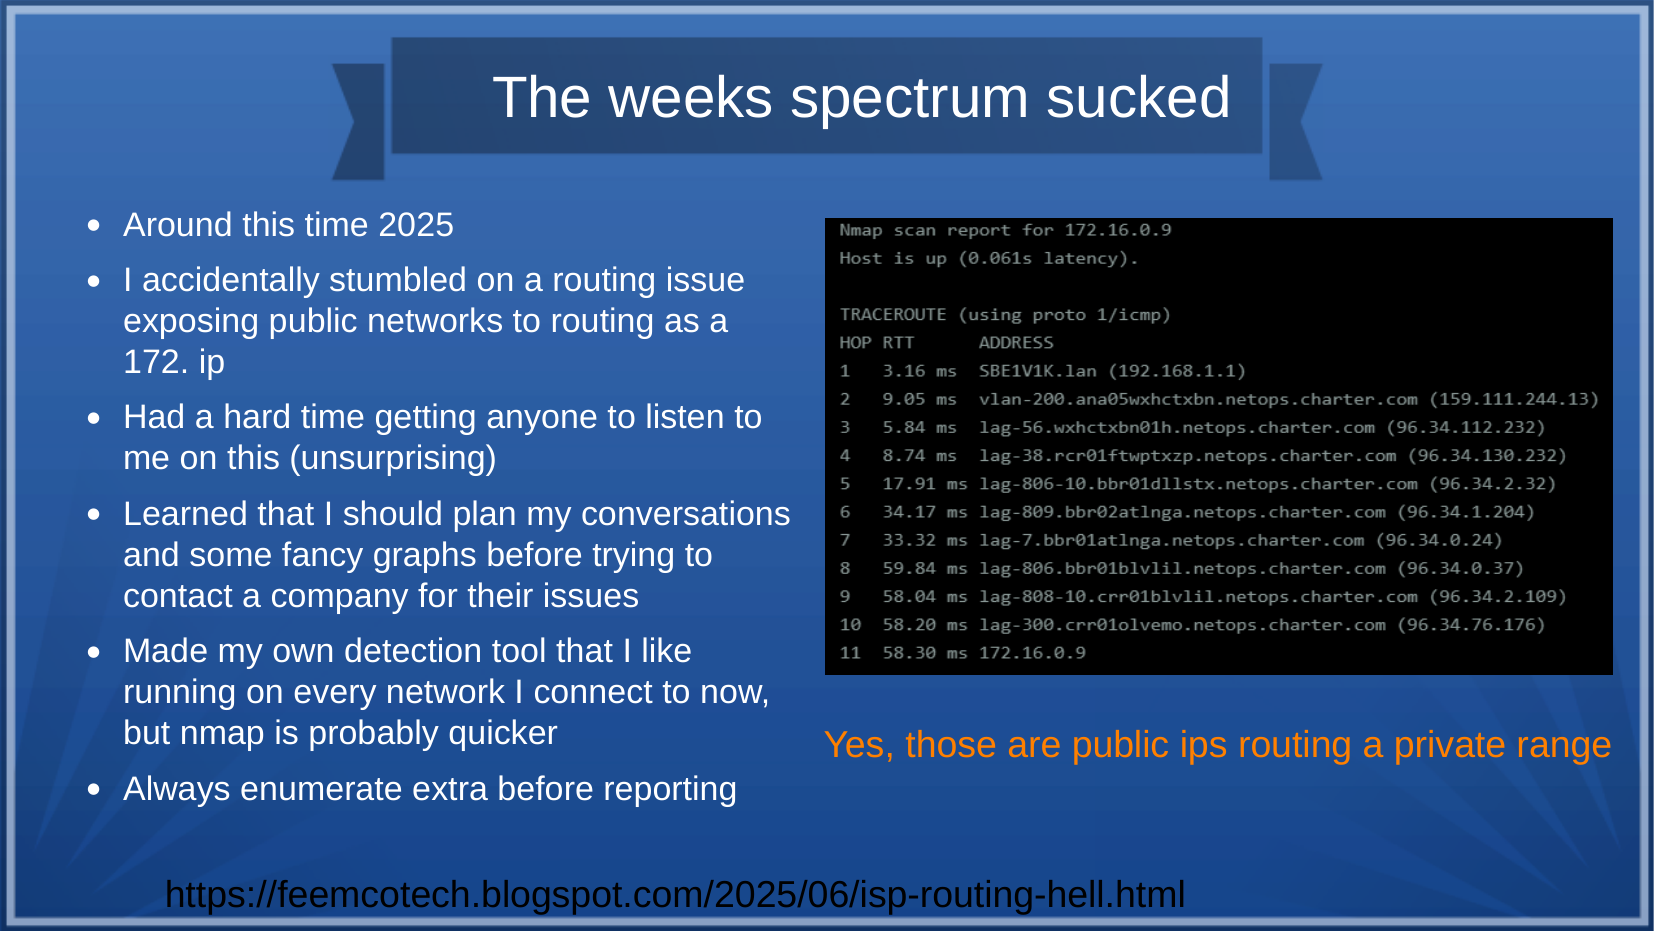

# The weeks spectrum sucked
Around this time 2025
I accidentally stumbled on a routing issue exposing public networks to routing as a 172. ip
Had a hard time getting anyone to listen to me on this (unsurprising)
Learned that I should plan my conversations and some fancy graphs before trying to contact a company for their issues
Made my own detection tool that I like running on every network I connect to now, but nmap is probably quicker
Always enumerate extra before reporting
Yes, those are public ips routing a private range
https://feemcotech.blogspot.com/2025/06/isp-routing-hell.html